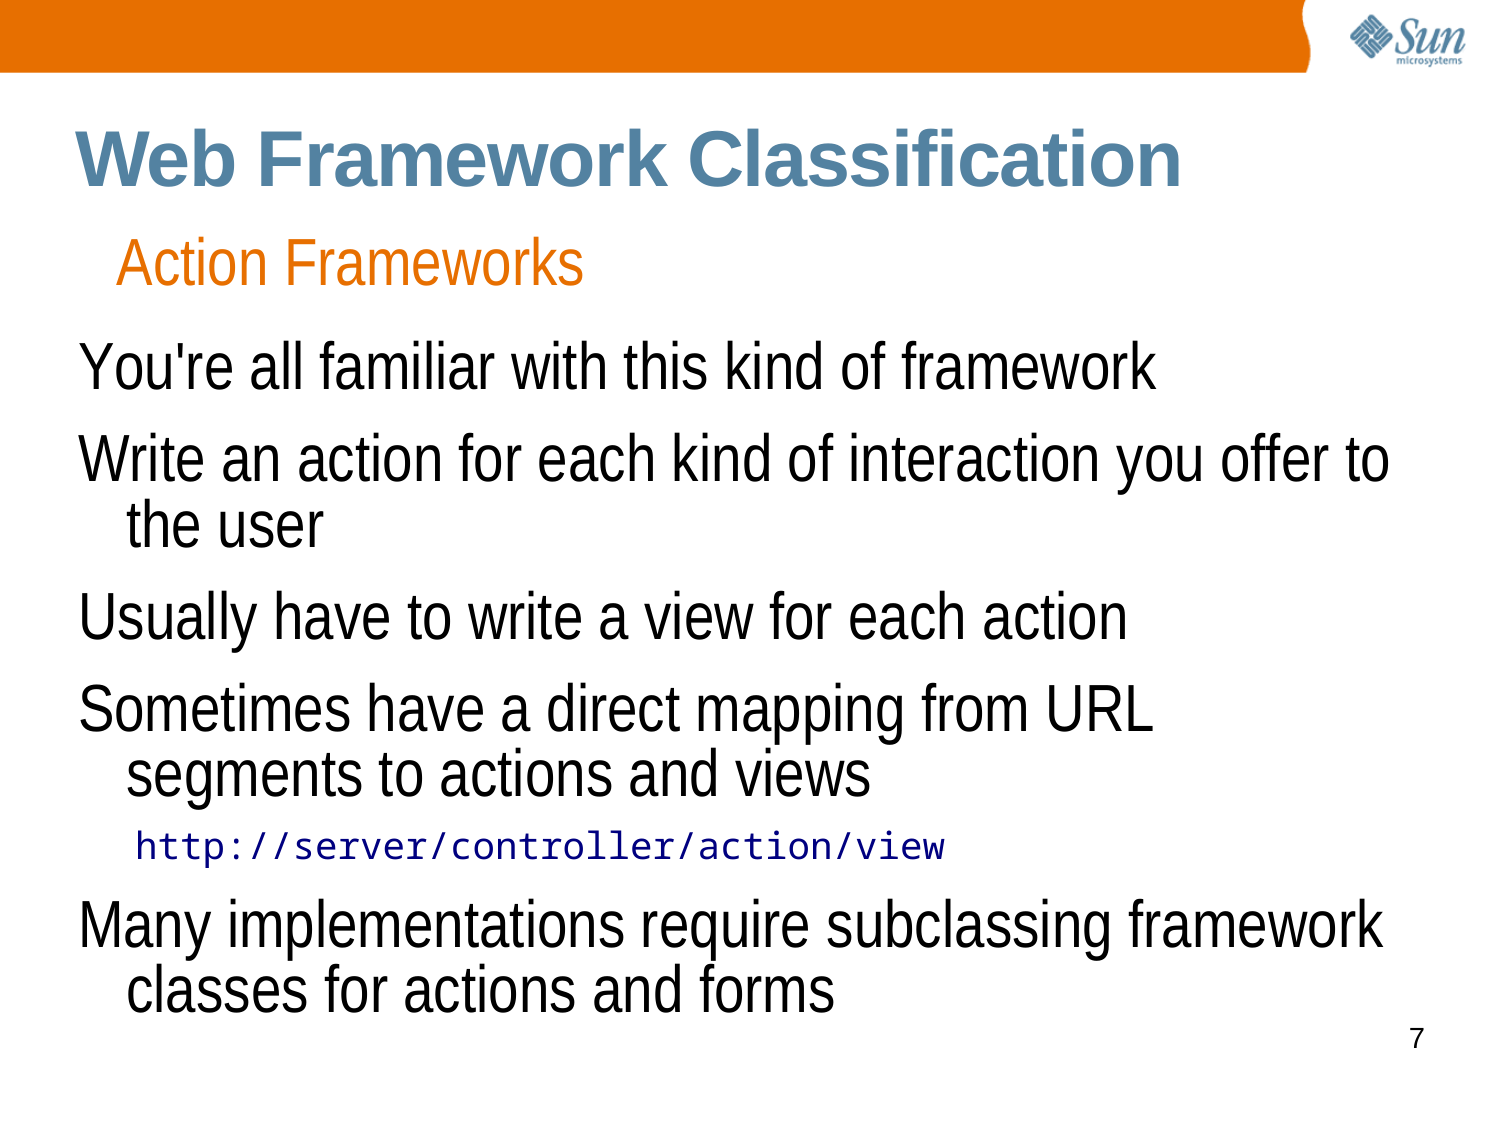

# Web Framework Classification
Action Frameworks
You're all familiar with this kind of framework
Write an action for each kind of interaction you offer to the user
Usually have to write a view for each action
Sometimes have a direct mapping from URL segments to actions and views
http://server/controller/action/view
Many implementations require subclassing framework classes for actions and forms
7